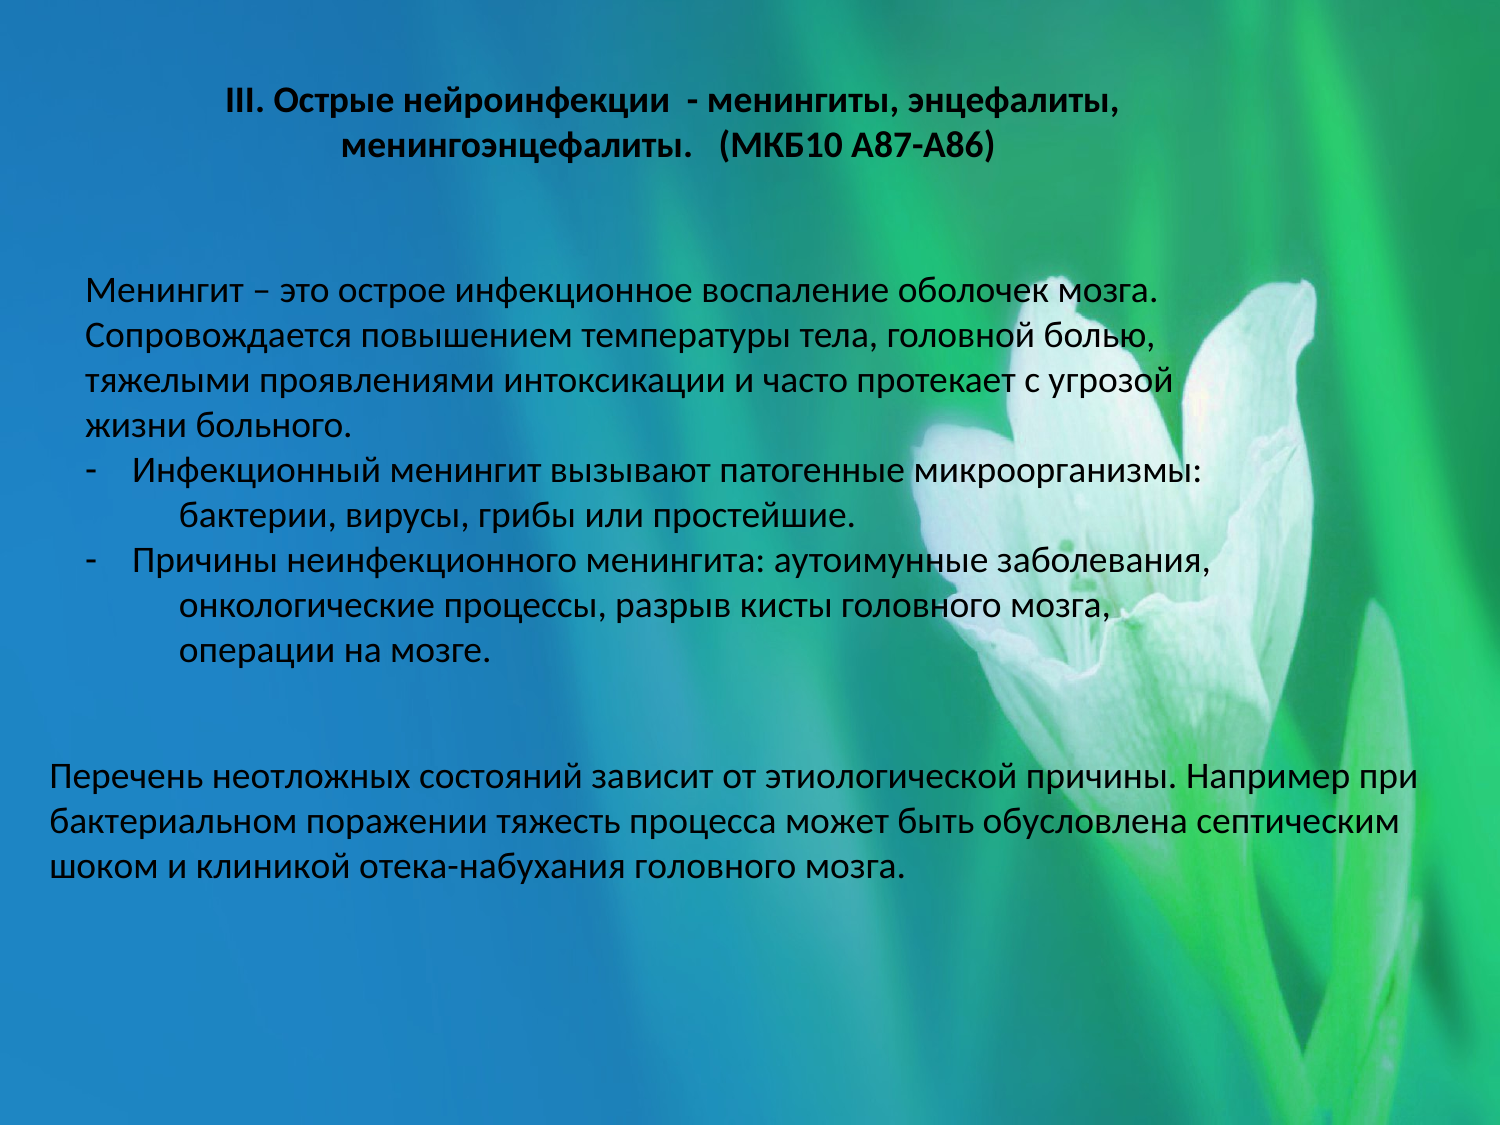

III. Острые нейроинфекции - менингиты, энцефалиты, менингоэнцефалиты. (МКБ10 А87-А86)
Менингит – это острое инфекционное воспаление оболочек мозга.
Сопровождается повышением температуры тела, головной болью, тяжелыми проявлениями интоксикации и часто протекает с угрозой жизни больного.
Инфекционный менингит вызывают патогенные микроорганизмы: бактерии, вирусы, грибы или простейшие.
Причины неинфекционного менингита: аутоимунные заболевания, онкологические процессы, разрыв кисты головного мозга, операции на мозге.
Перечень неотложных состояний зависит от этиологической причины. Например при бактериальном поражении тяжесть процесса может быть обусловлена септическим шоком и клиникой отека-набухания головного мозга.